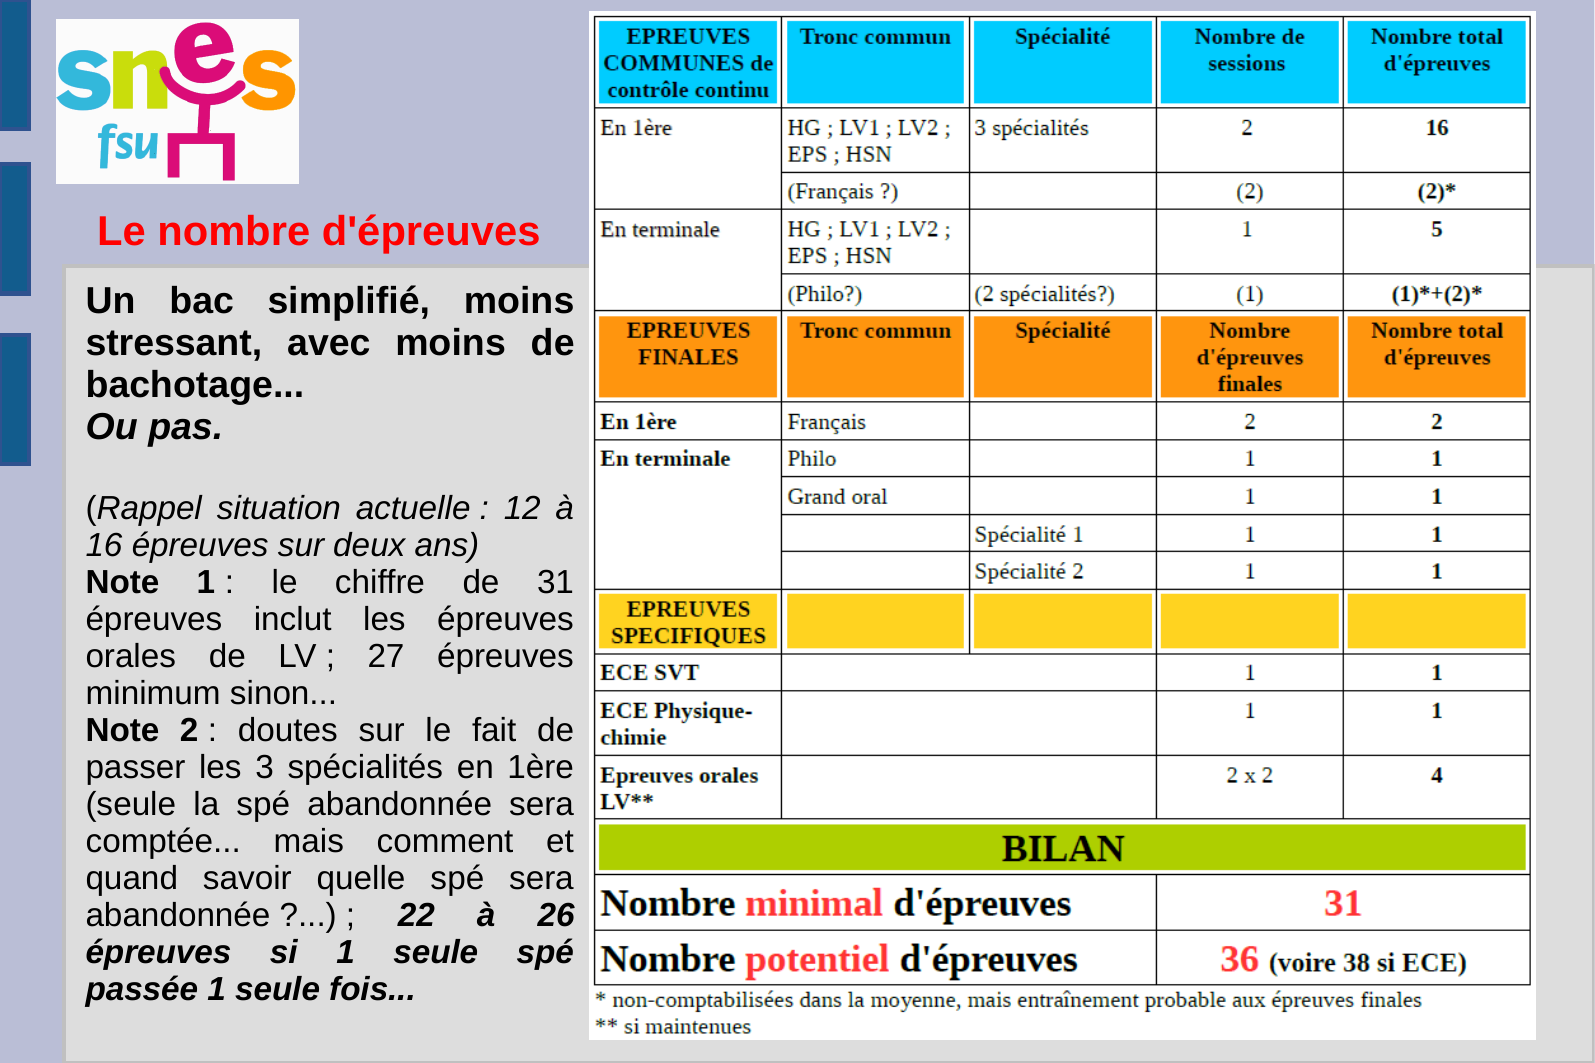

Le nombre d'épreuves
Un bac simplifié, moins stressant, avec moins de bachotage...
Ou pas.
(Rappel situation actuelle : 12 à 16 épreuves sur deux ans)
Note 1 : le chiffre de 31 épreuves inclut les épreuves orales de LV ; 27 épreuves minimum sinon...
Note 2 : doutes sur le fait de passer les 3 spécialités en 1ère (seule la spé abandonnée sera comptée... mais comment et quand savoir quelle spé sera abandonnée ?...) ; 22 à 26 épreuves si 1 seule spé passée 1 seule fois...